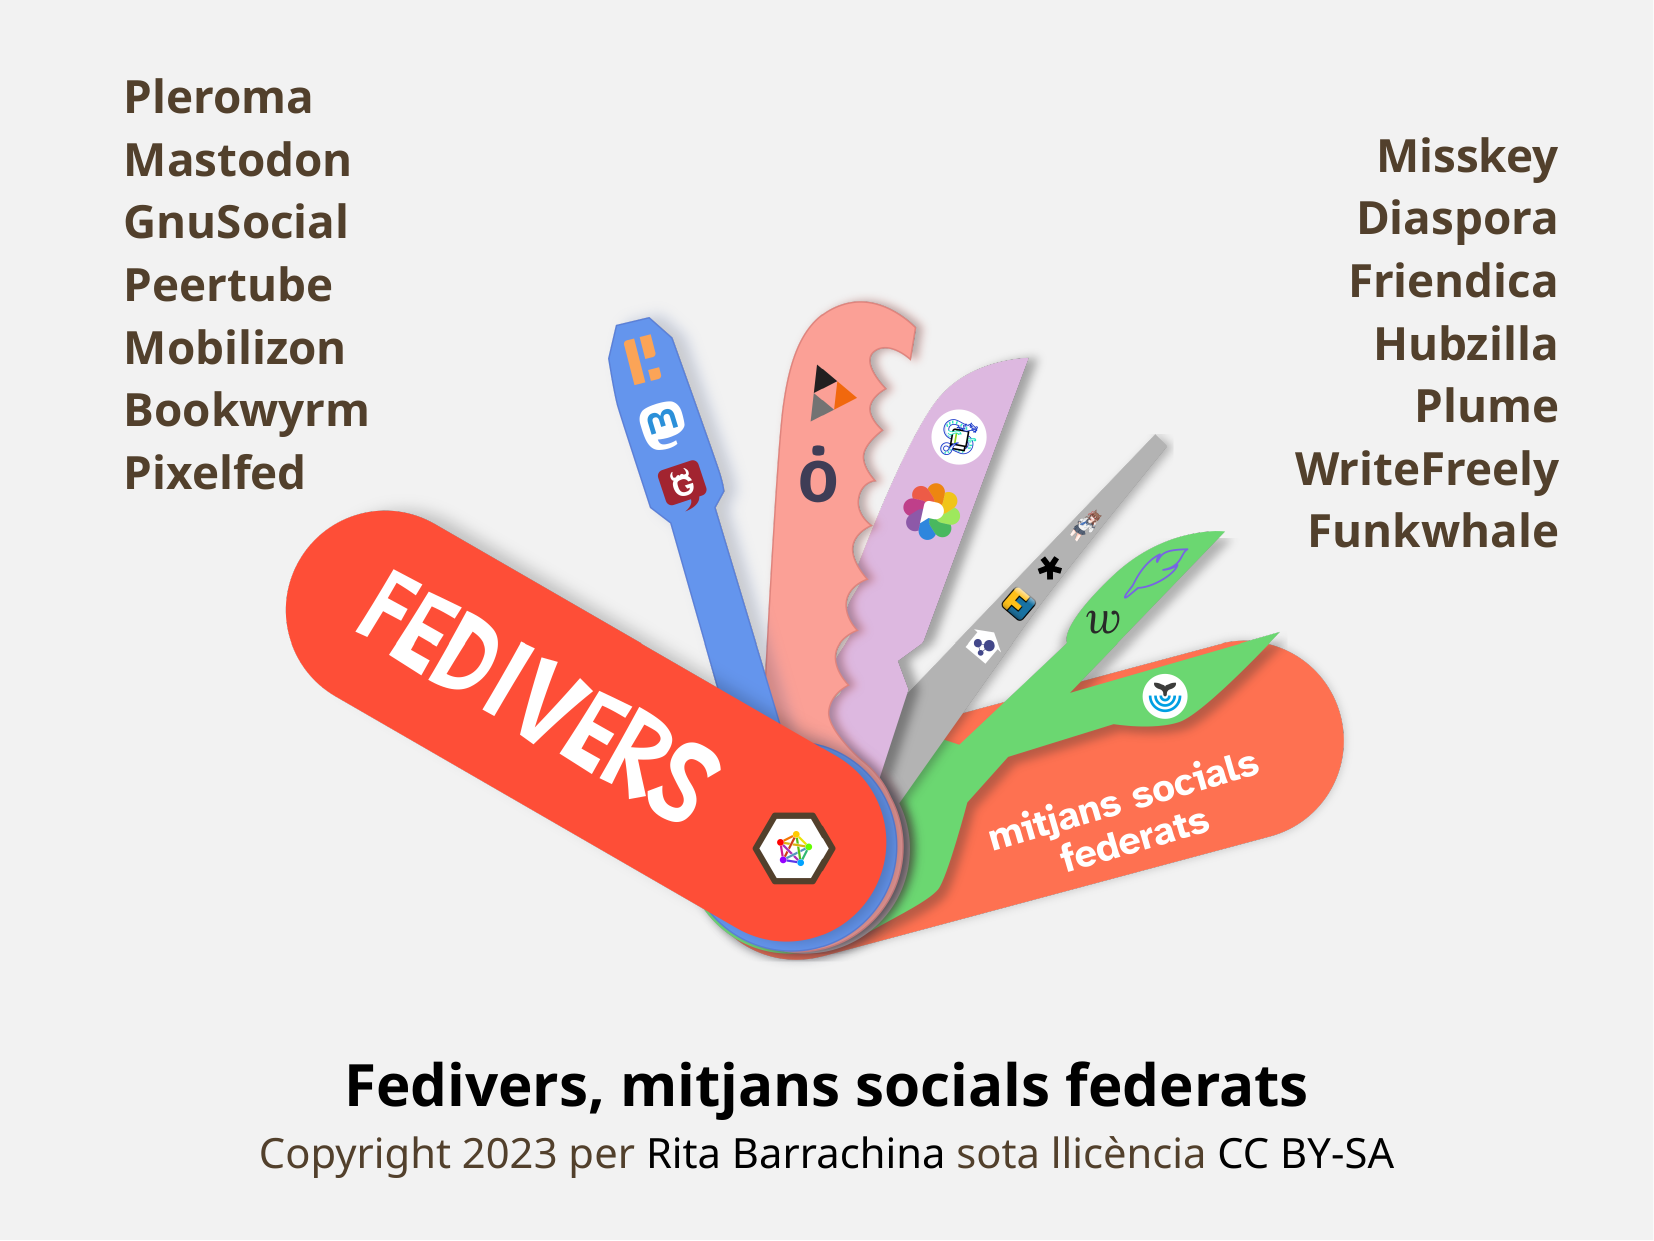

Pleroma
Mastodon
GnuSocial
Peertube
Mobilizon
Bookwyrm
Pixelfed
Misskey
Diaspora
Friendica
Hubzilla
Plume
WriteFreely
Funkwhale
# Fedivers, mitjans socials federats Copyright 2023 per Rita Barrachina sota llicència CC BY-SA